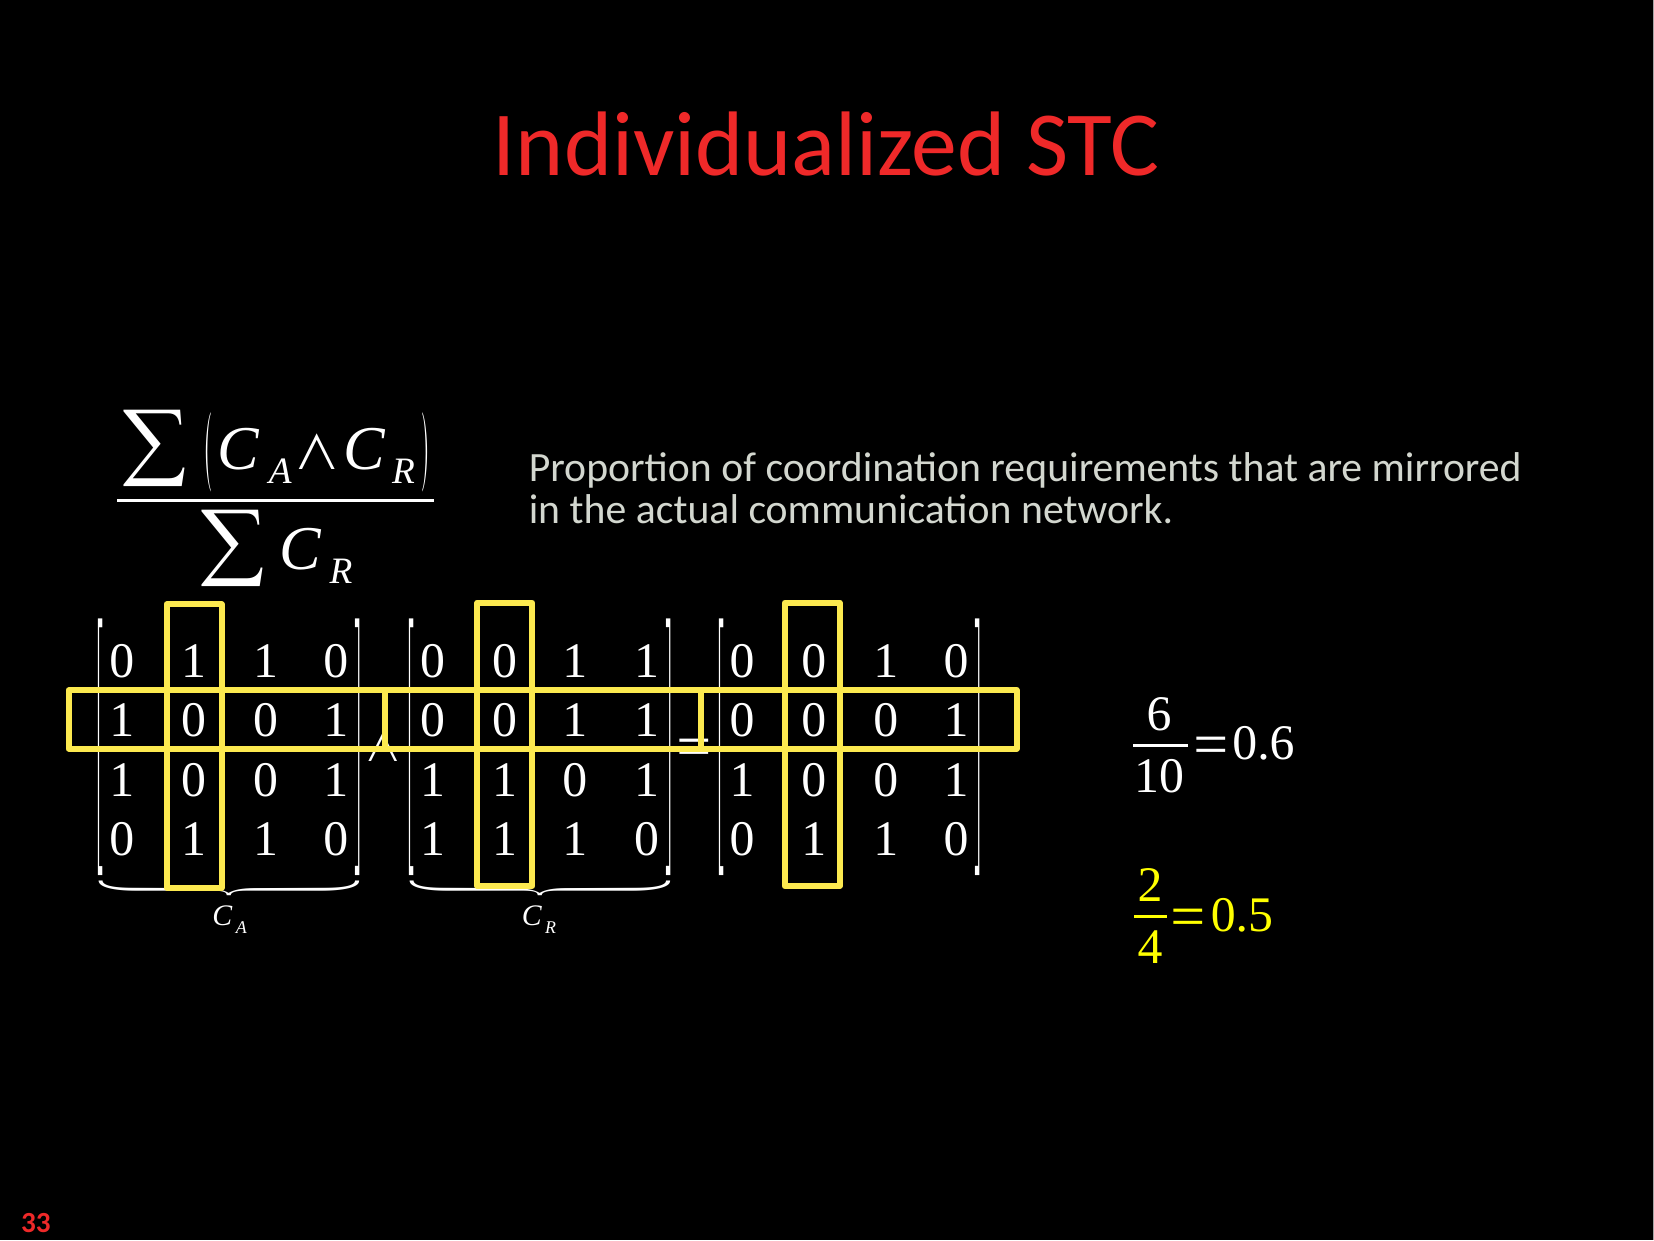

# Individualized STC
Proportion of coordination requirements that are mirrored
in the actual communication network.
33